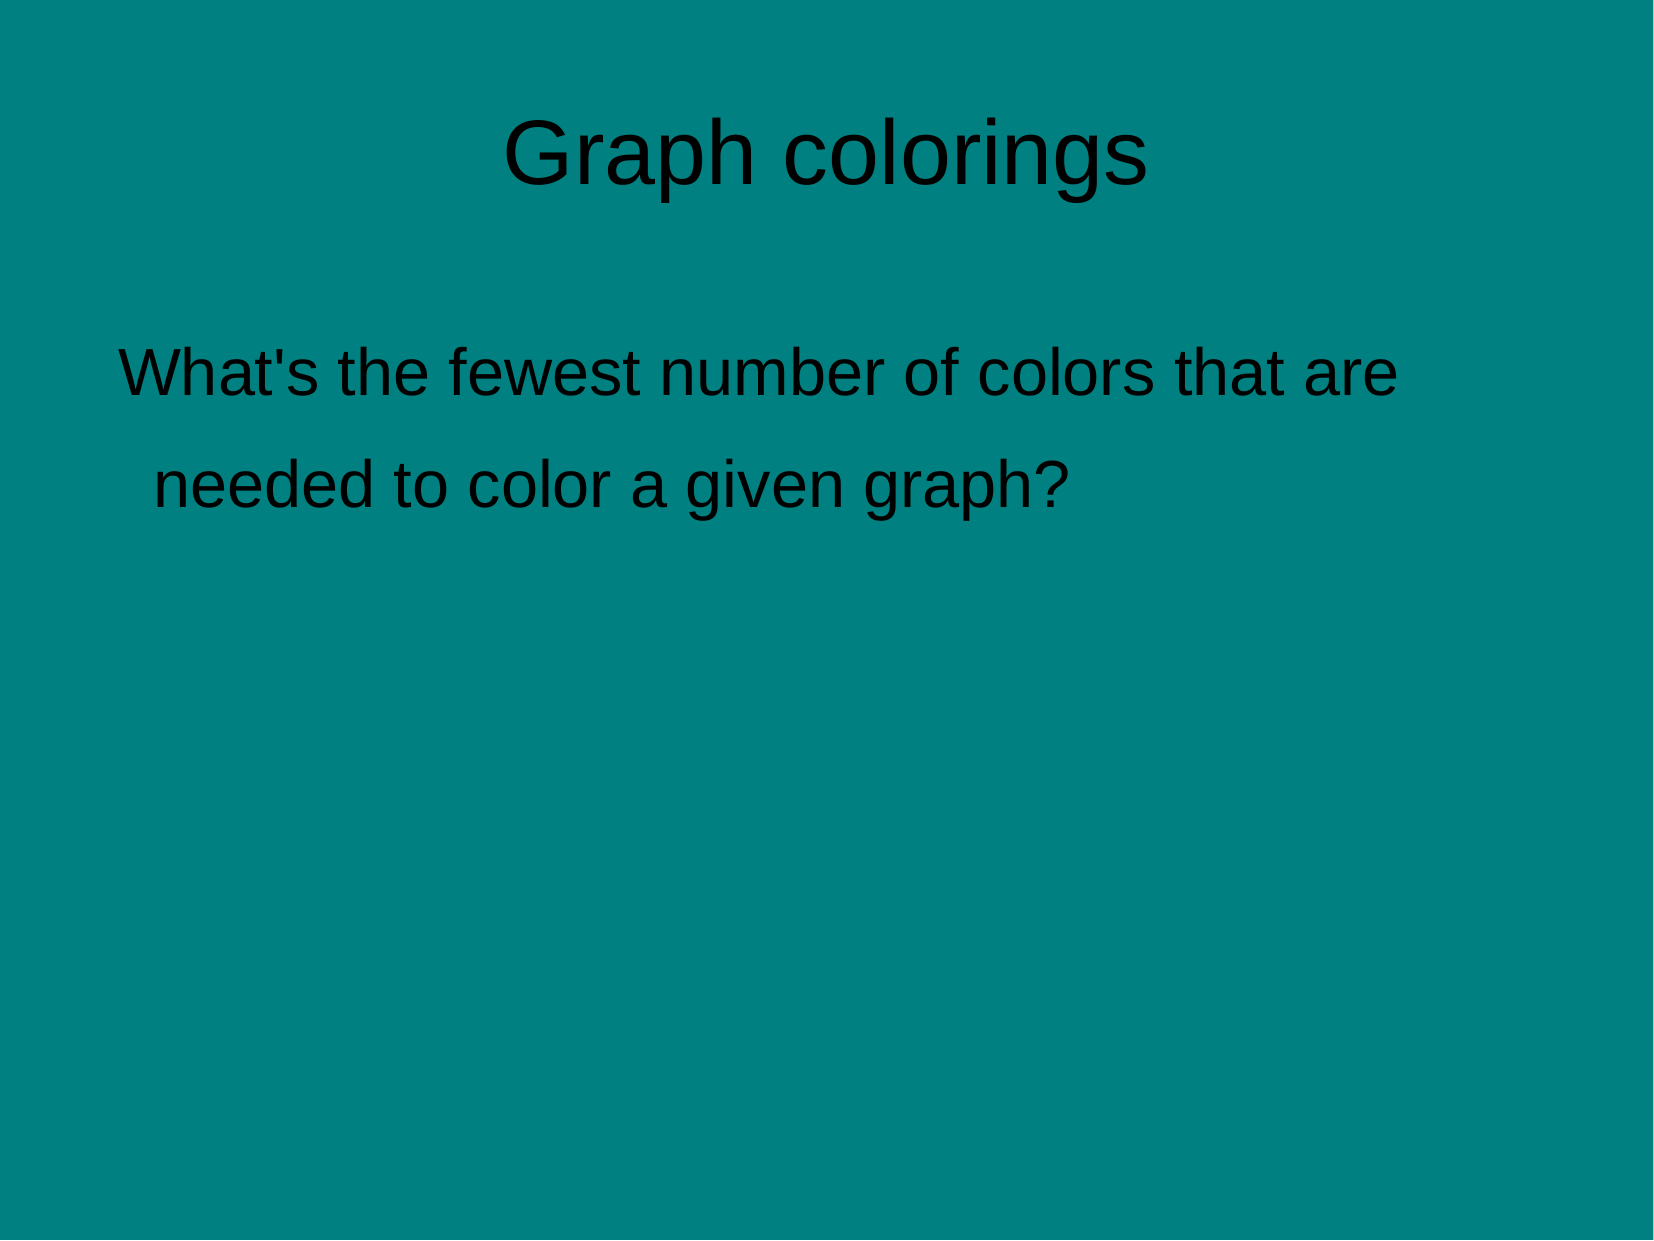

# Graph colorings
What's the fewest number of colors that are needed to color a given graph?